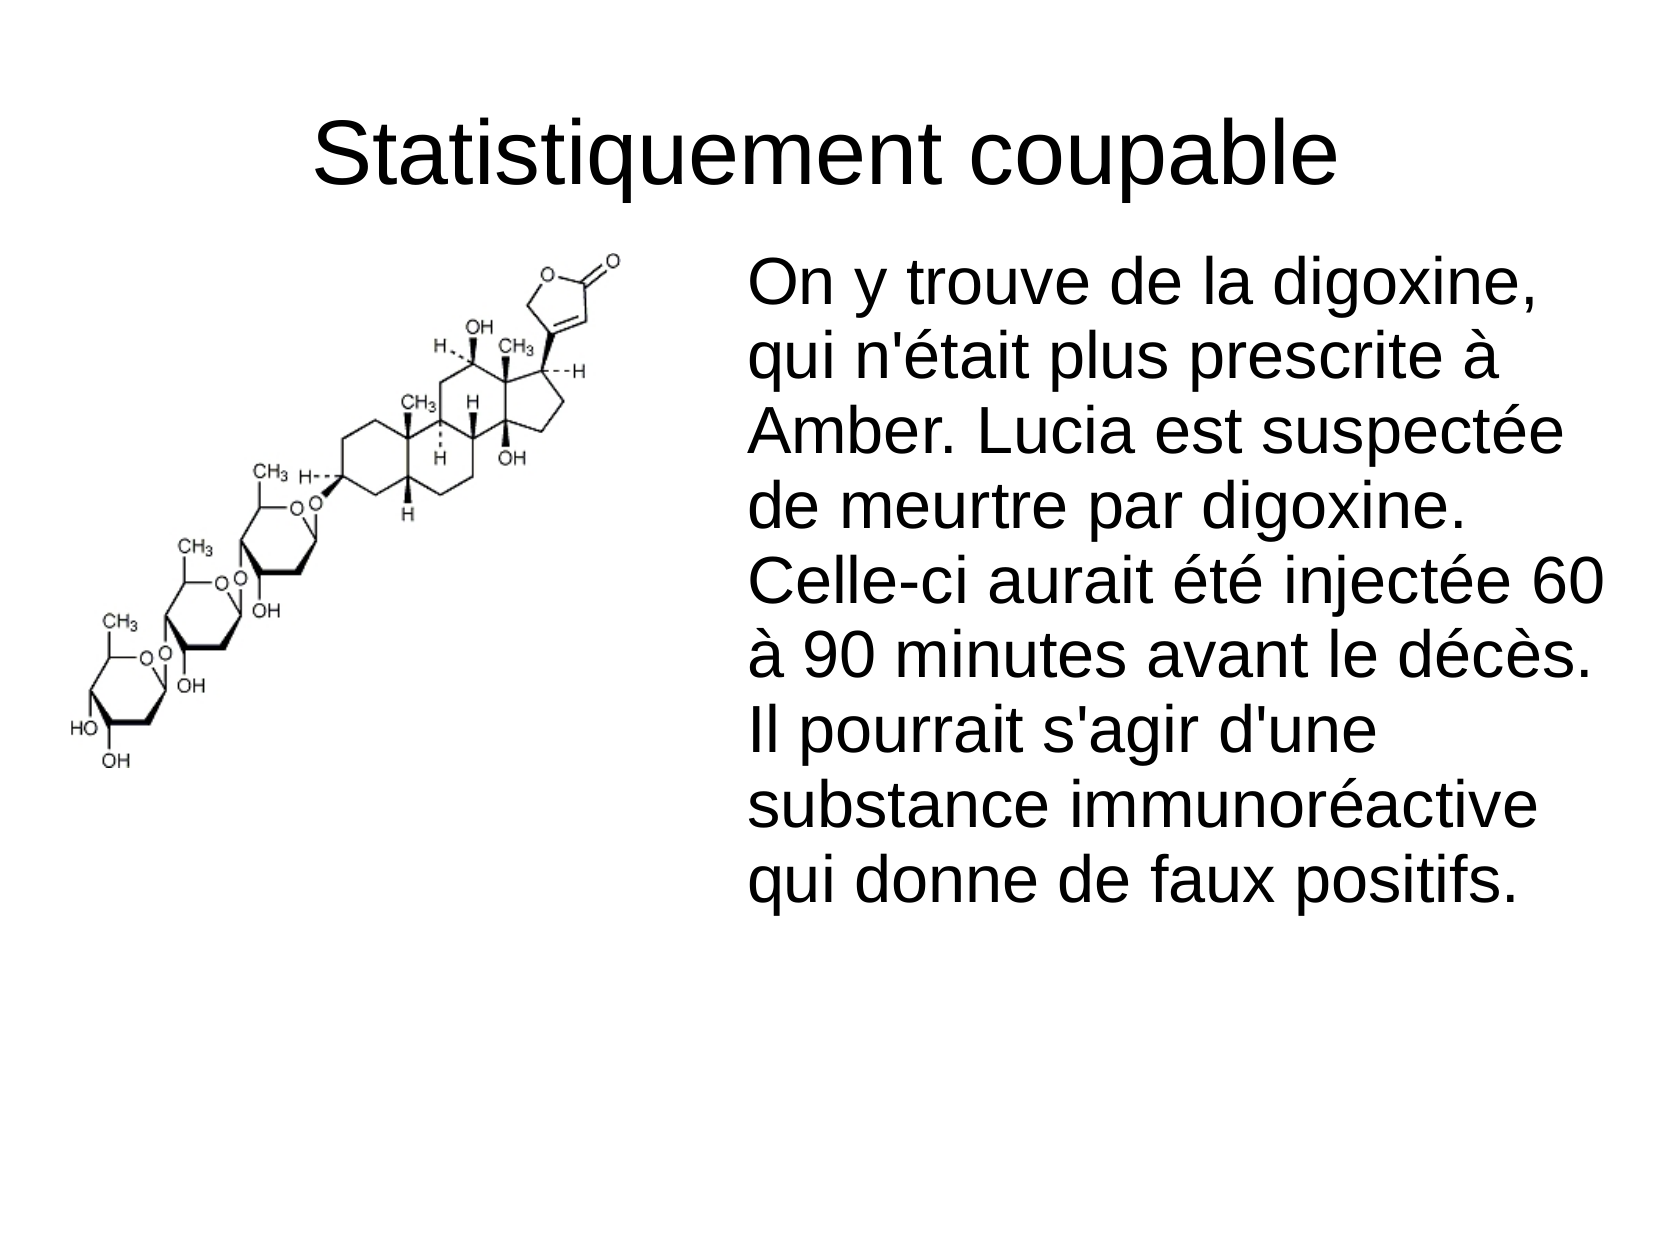

# Statistiquement coupable
On y trouve de la digoxine,
qui n'était plus prescrite à
Amber. Lucia est suspectée
de meurtre par digoxine.
Celle-ci aurait été injectée 60
à 90 minutes avant le décès.
Il pourrait s'agir d'une
substance immunoréactive
qui donne de faux positifs.